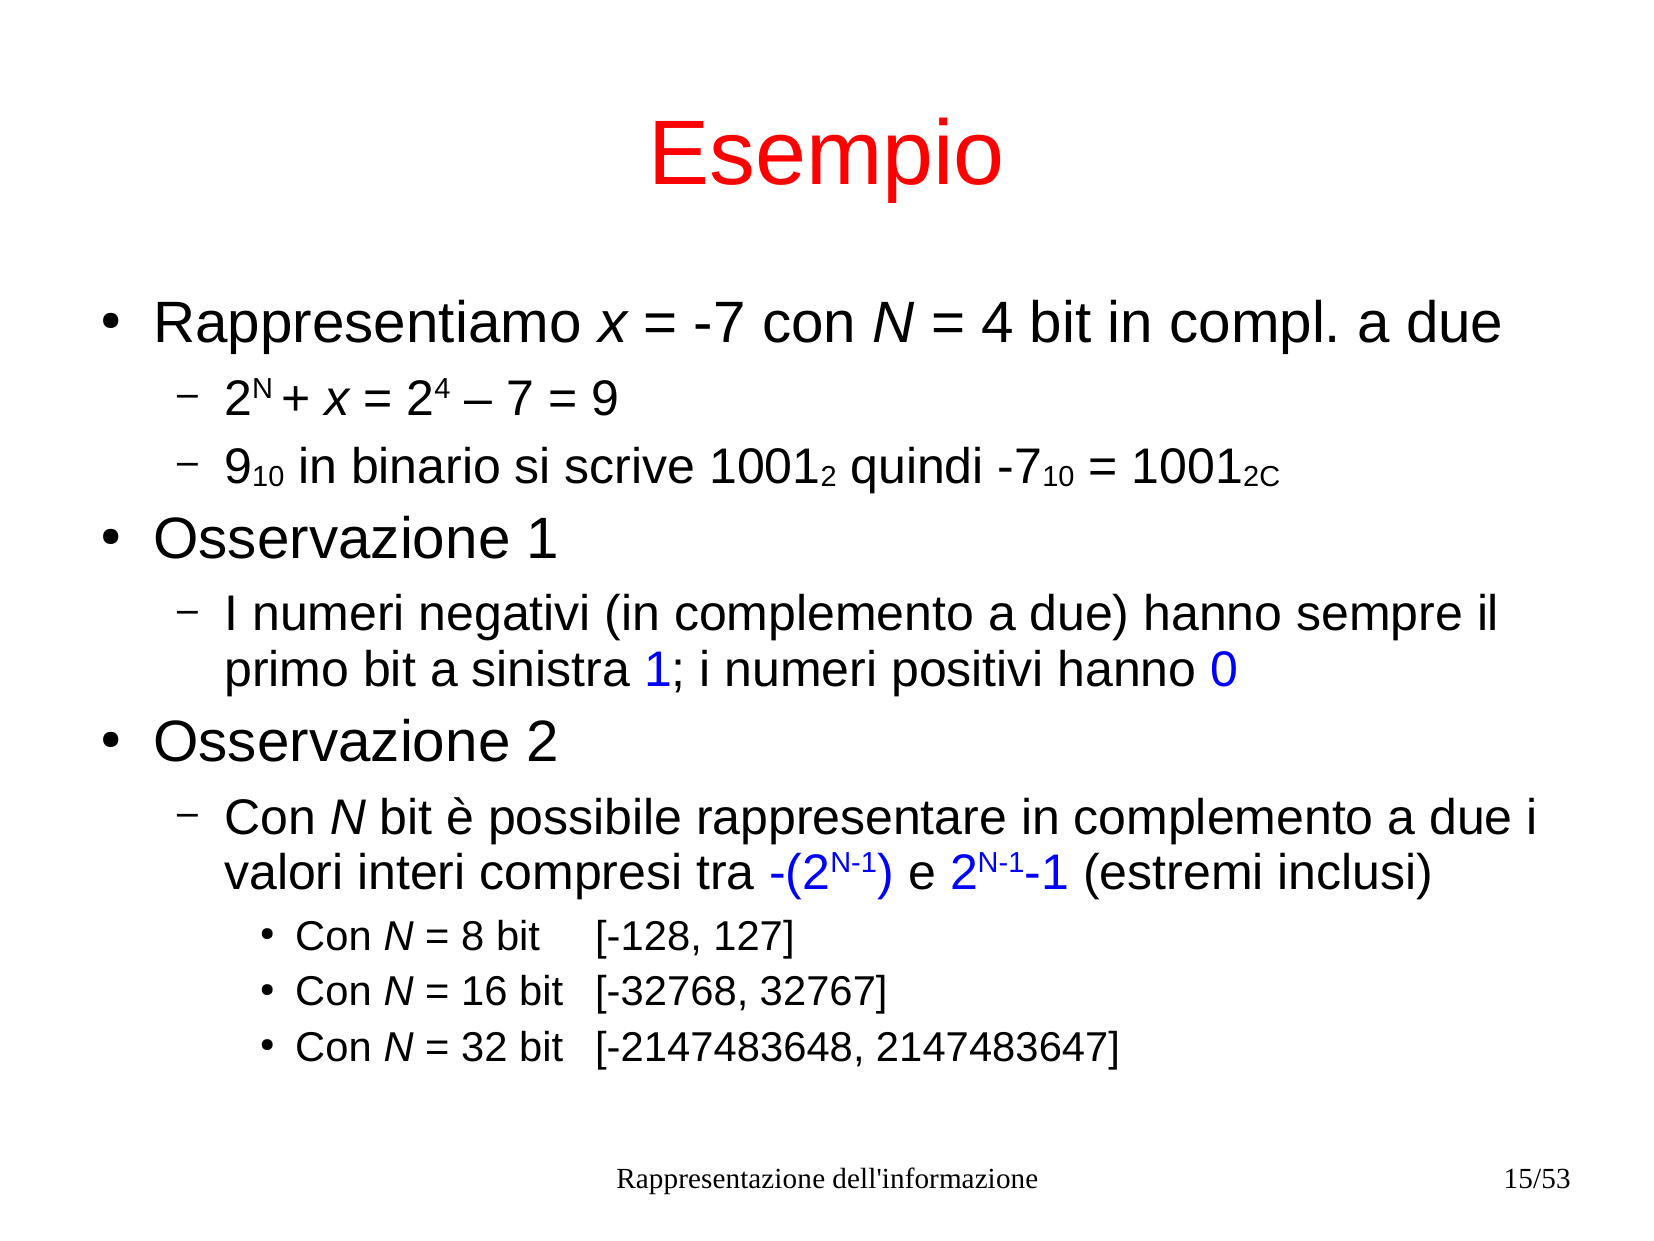

# Esempio
Rappresentiamo x = -7 con N = 4 bit in compl. a due
2N + x = 24 – 7 = 9
910 in binario si scrive 10012 quindi -710 = 10012C
Osservazione 1
I numeri negativi (in complemento a due) hanno sempre il primo bit a sinistra 1; i numeri positivi hanno 0
Osservazione 2
Con N bit è possibile rappresentare in complemento a due i valori interi compresi tra -(2N-1) e 2N-1-1 (estremi inclusi)
Con N = 8 bit 	[-128, 127]
Con N = 16 bit 	[-32768, 32767]
Con N = 32 bit 	[-2147483648, 2147483647]
Rappresentazione dell'informazione
15